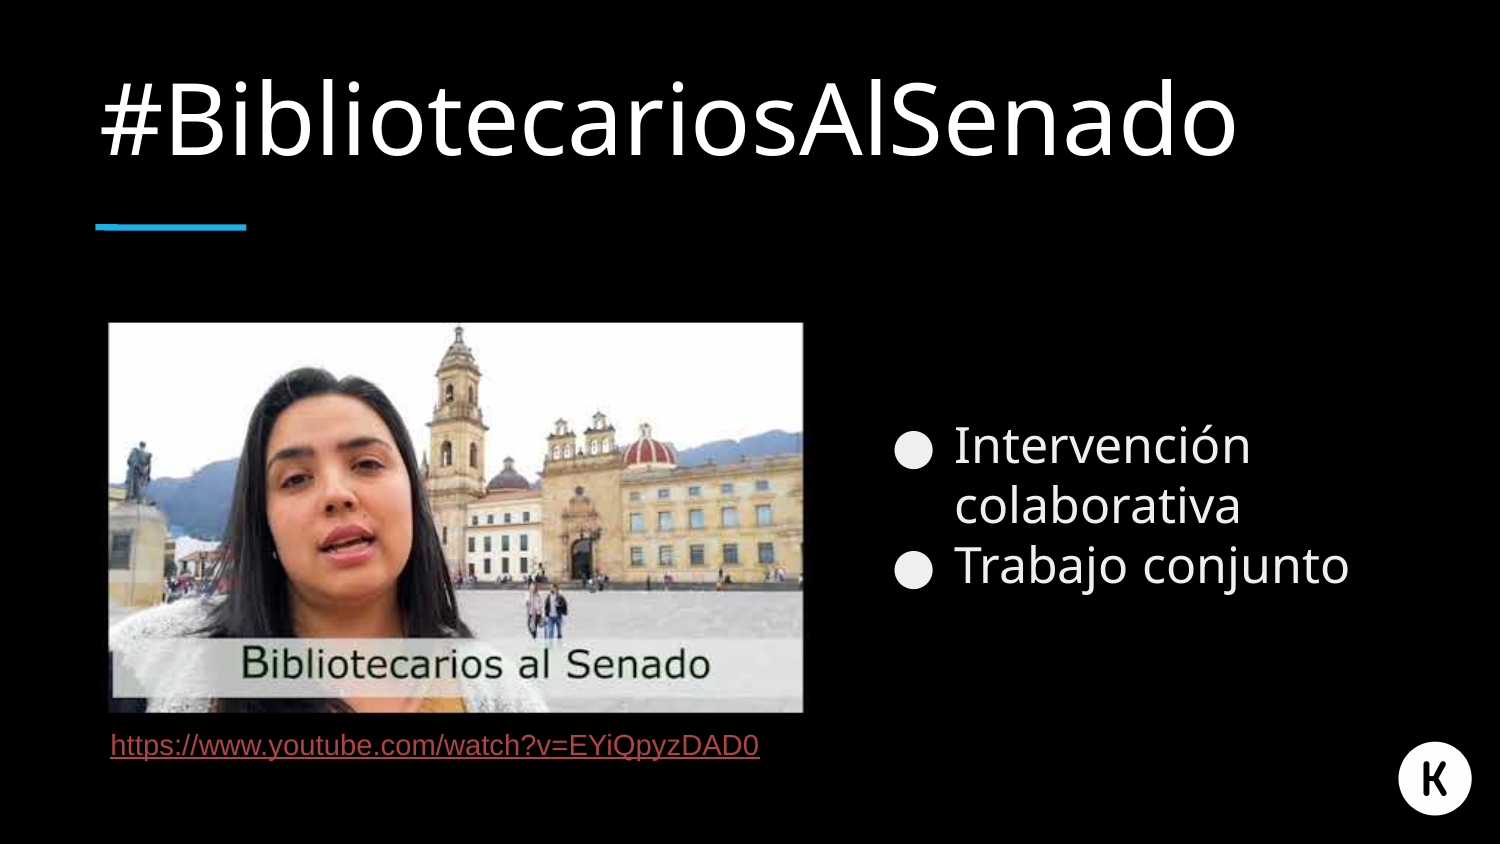

# #BibliotecariosAlSenado
Intervención colaborativa
Trabajo conjunto
https://www.youtube.com/watch?v=EYiQpyzDAD0